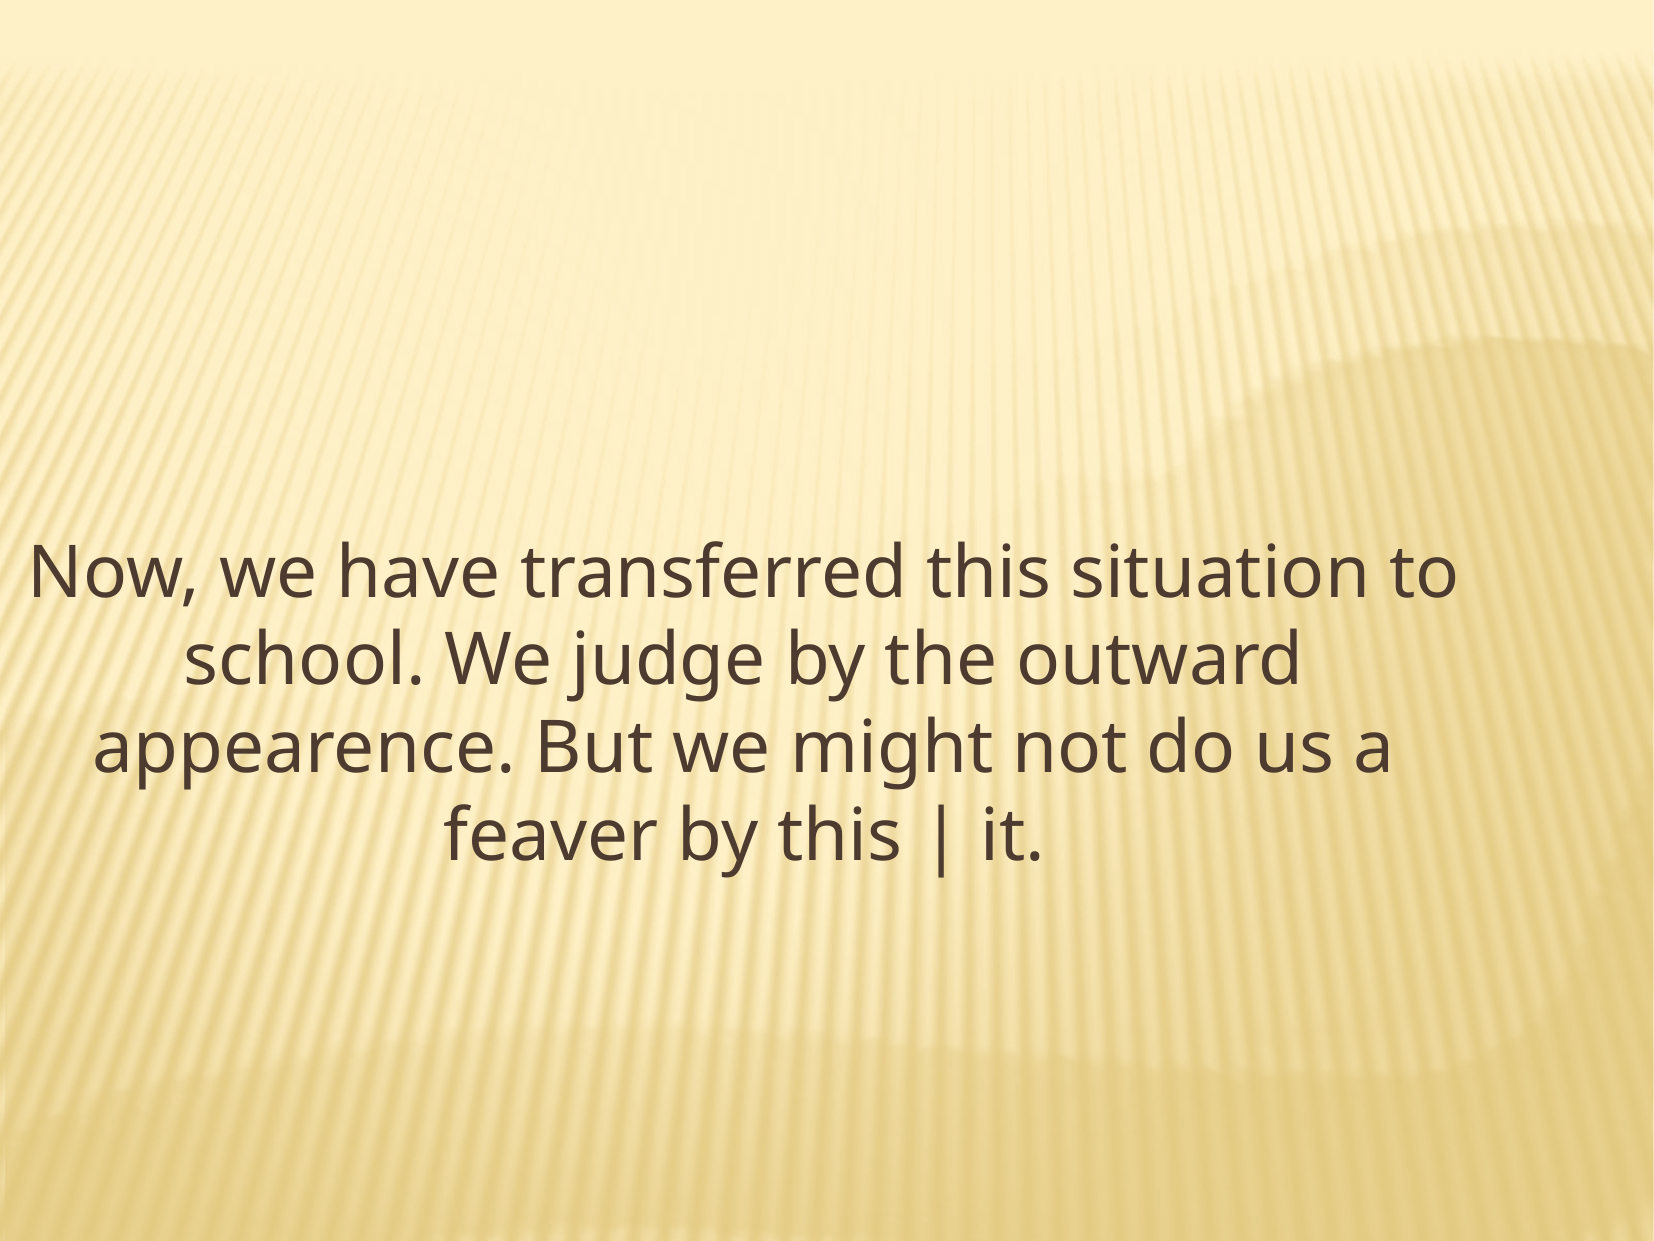

# Now, we have transferred this situation to school. We judge by the outward appearence. But we might not do us a feaver by this | it.